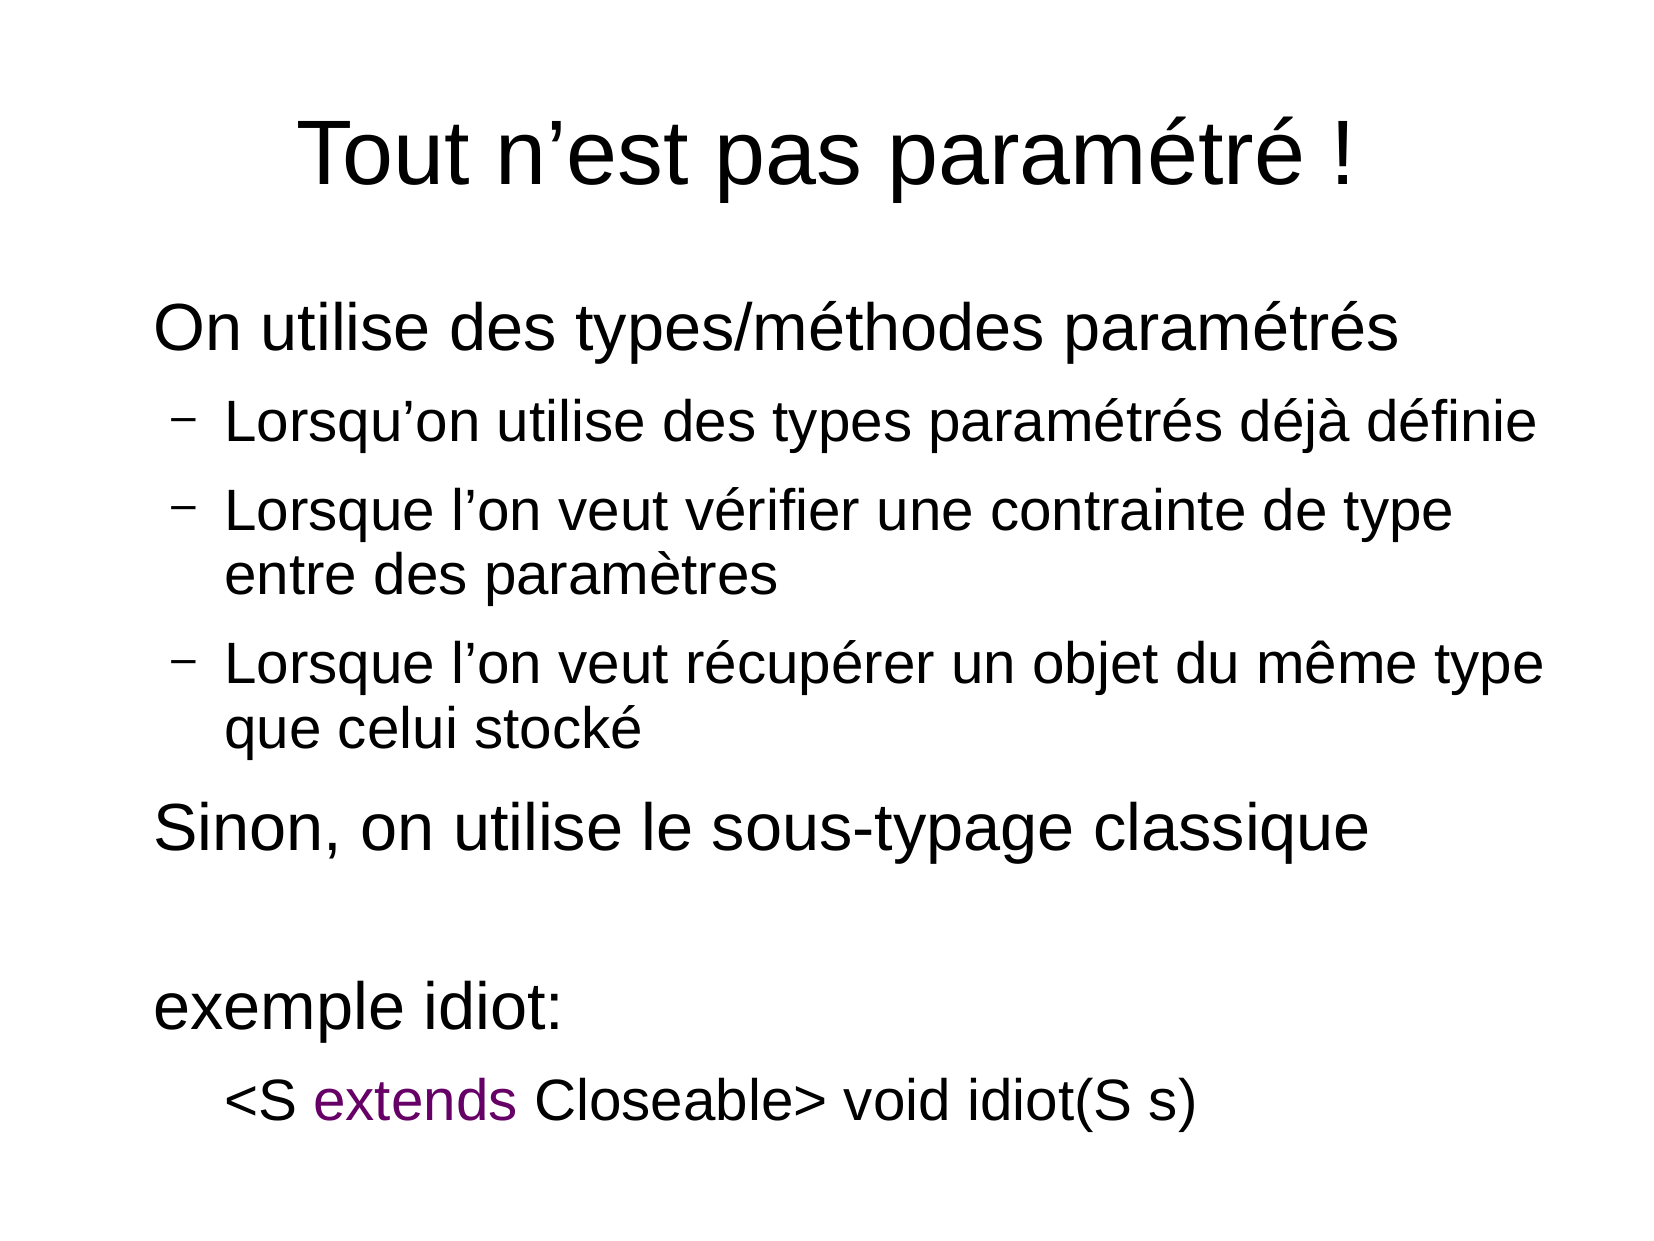

# Tout n’est pas paramétré !
On utilise des types/méthodes paramétrés
Lorsqu’on utilise des types paramétrés déjà définie
Lorsque l’on veut vérifier une contrainte de type entre des paramètres
Lorsque l’on veut récupérer un objet du même type que celui stocké
Sinon, on utilise le sous-typage classique
exemple idiot:
<S extends Closeable> void idiot(S s)